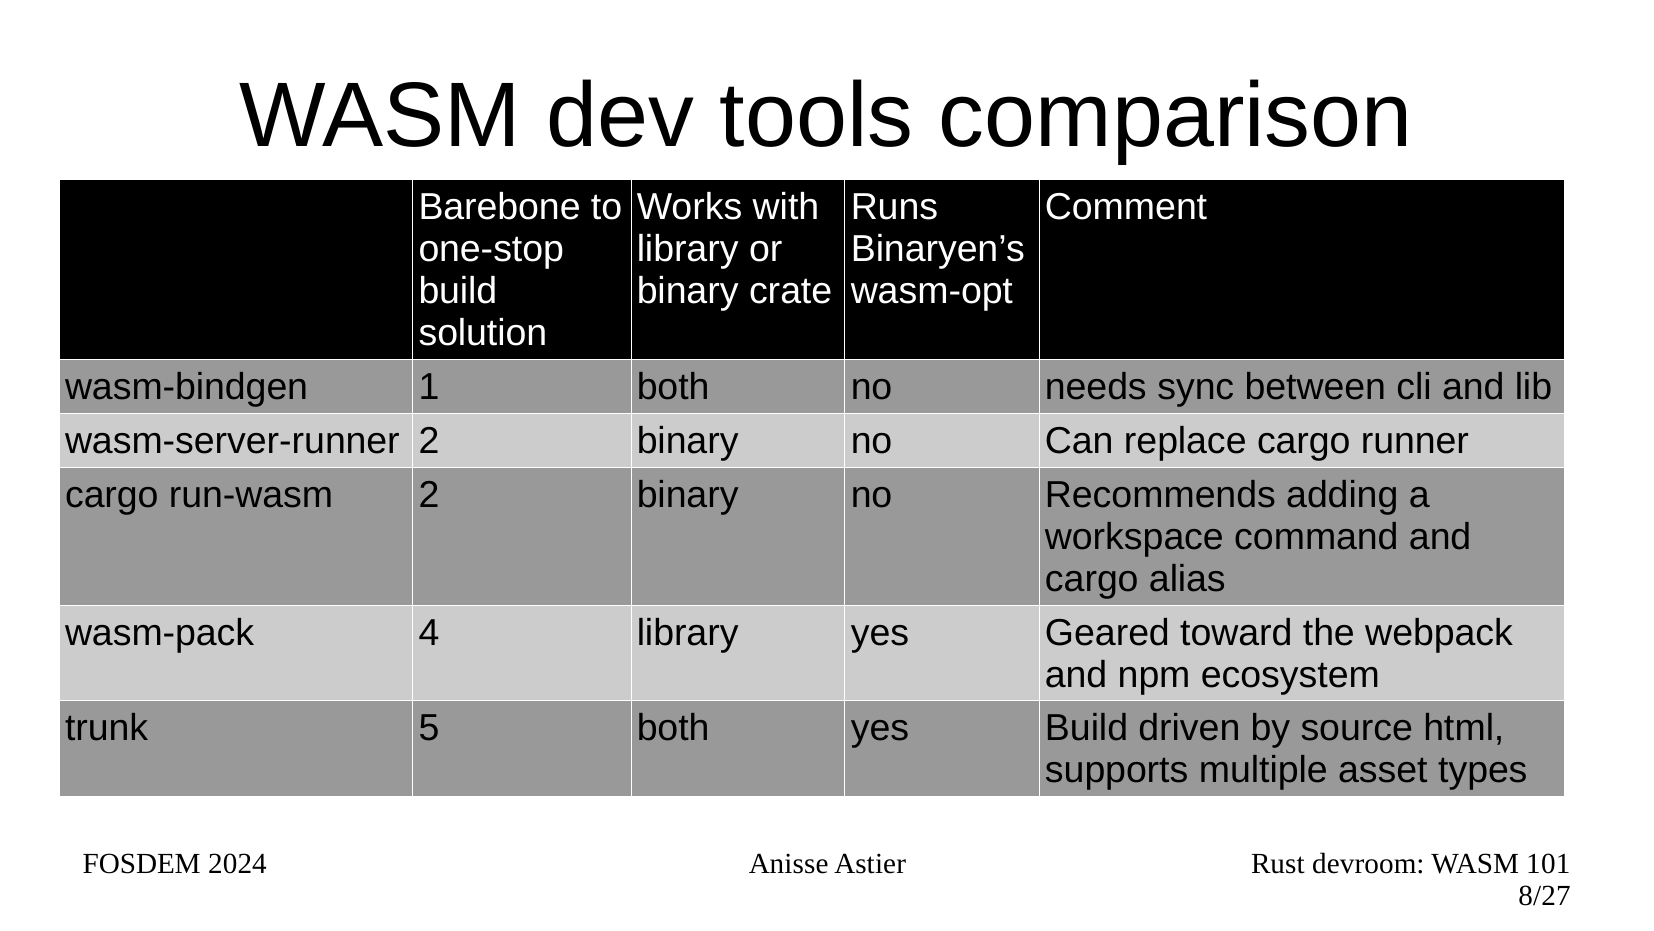

# WASM dev tools comparison
| Tool | Barebone to one-stop build solution | Works with library or binary crate | Runs Binaryen’s wasm-opt | Comment |
| --- | --- | --- | --- | --- |
| wasm-bindgen | 1 | both | no | needs sync between cli and lib |
| wasm-server-runner | 2 | binary | no | Can replace cargo runner |
| cargo run-wasm | 2 | binary | no | Recommends adding a workspace command and cargo alias |
| wasm-pack | 4 | library | yes | Geared toward the webpack and npm ecosystem |
| trunk | 5 | both | yes | Build driven by source html, supports multiple asset types |
8